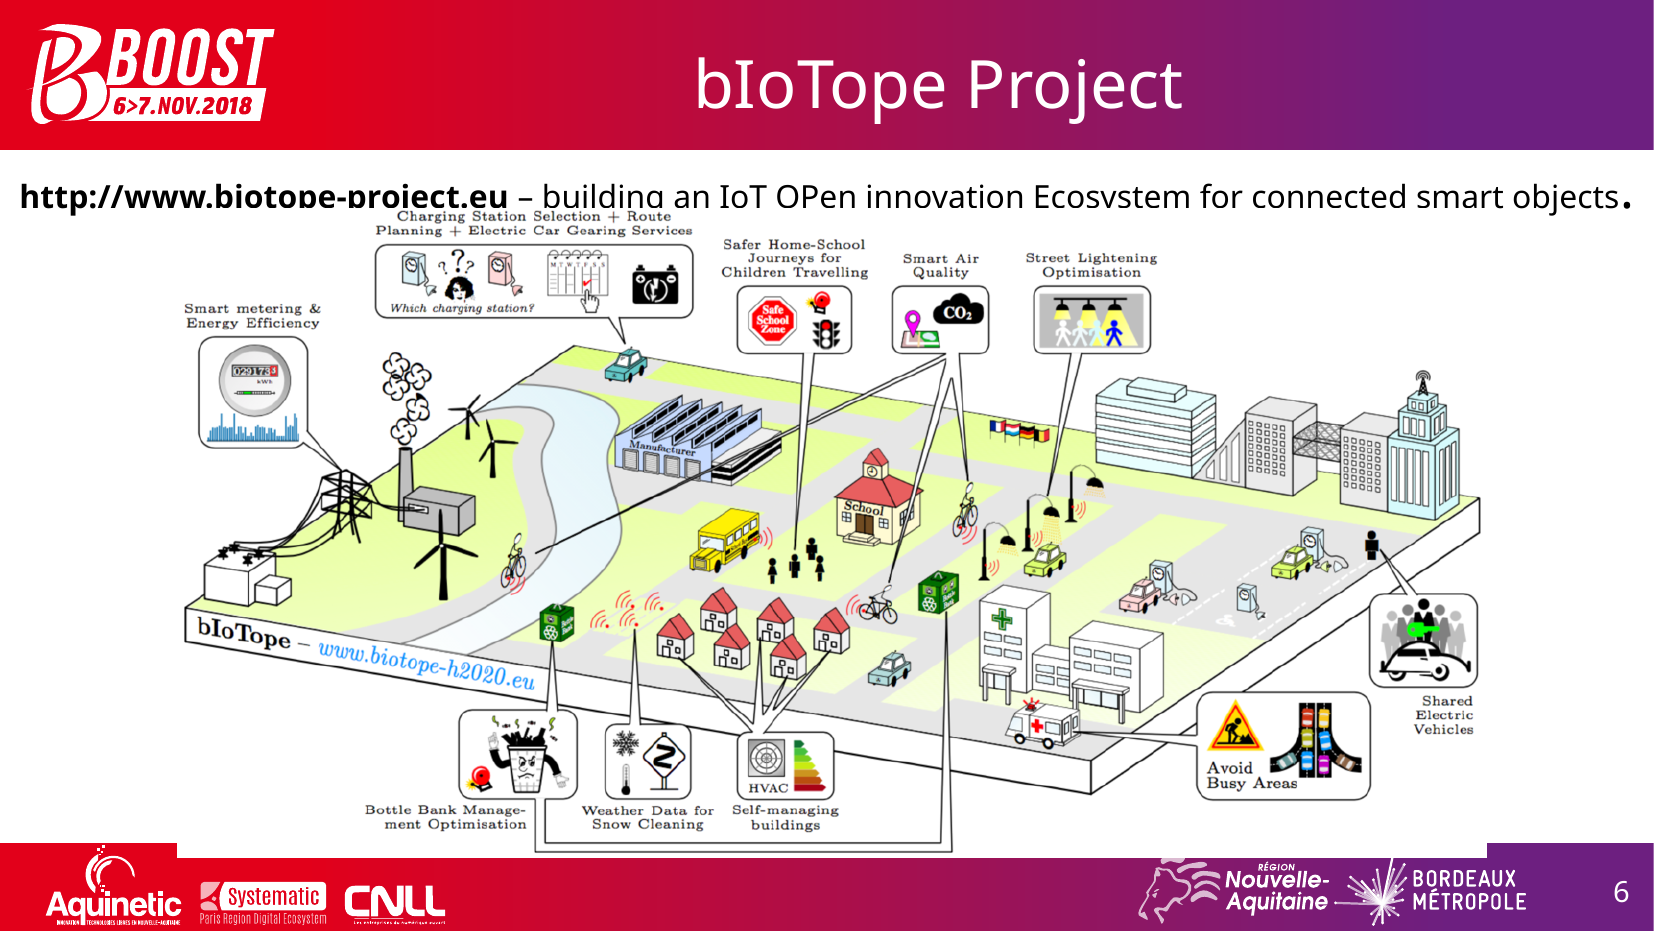

# bIoTope Project
http://www.biotope-project.eu – building an IoT OPen innovation Ecosystem for connected smart objects.
6